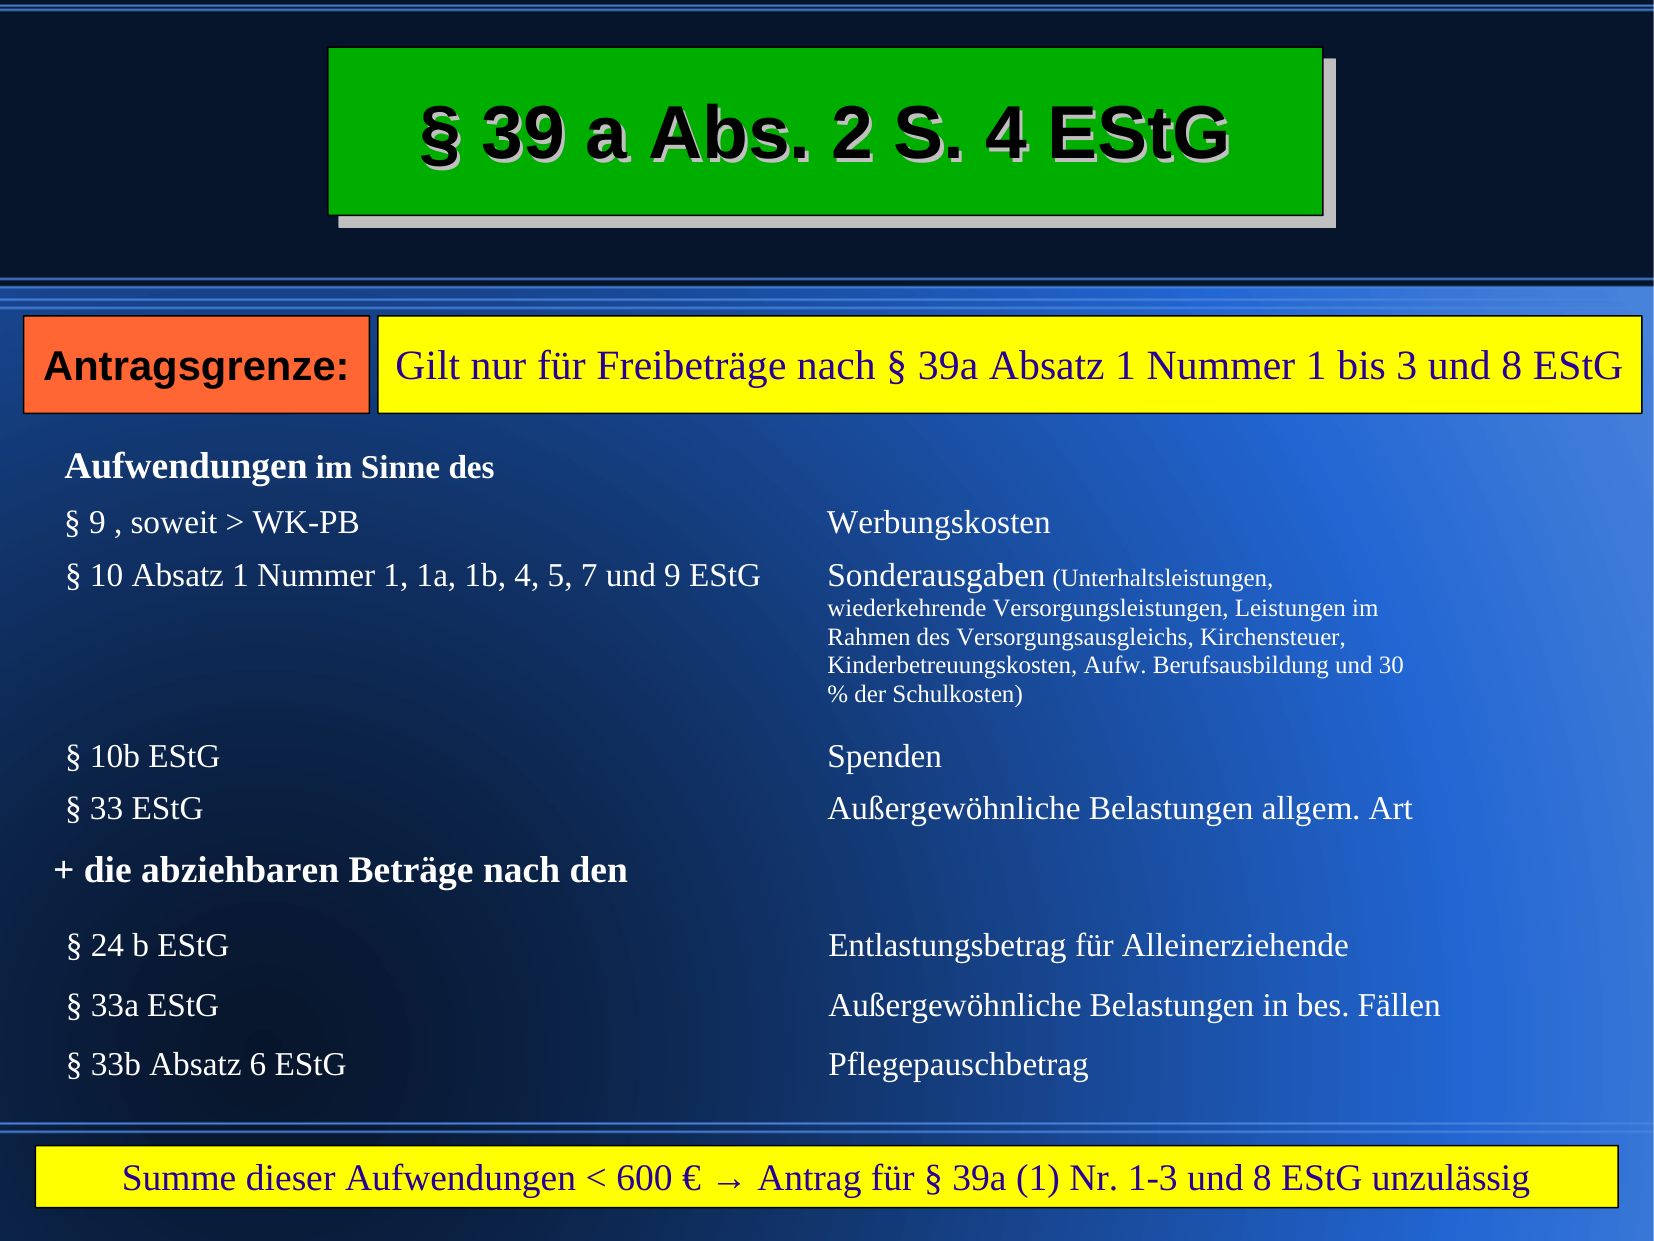

§ 39 a Abs. 2 S. 4 EStG
Antragsgrenze:
Gilt nur für Freibeträge nach § 39a Absatz 1 Nummer 1 bis 3 und 8 EStG
Aufwendungen im Sinne des
§ 9 , soweit > WK-PB
Werbungskosten
§ 10 Absatz 1 Nummer 1, 1a, 1b, 4, 5, 7 und 9 EStG
Sonderausgaben (Unterhaltsleistungen, wiederkehrende Versorgungsleistungen, Leistungen im Rahmen des Versorgungsausgleichs, Kirchensteuer, Kinderbetreuungskosten, Aufw. Berufsausbildung und 30 % der Schulkosten)
§ 10b EStG
Spenden
§ 33 EStG
Außergewöhnliche Belastungen allgem. Art
+ die abziehbaren Beträge nach den
§ 24 b EStG
Entlastungsbetrag für Alleinerziehende
§ 33a EStG
Außergewöhnliche Belastungen in bes. Fällen
§ 33b Absatz 6 EStG
Pflegepauschbetrag
Summe dieser Aufwendungen < 600 € → Antrag für § 39a (1) Nr. 1-3 und 8 EStG unzulässig